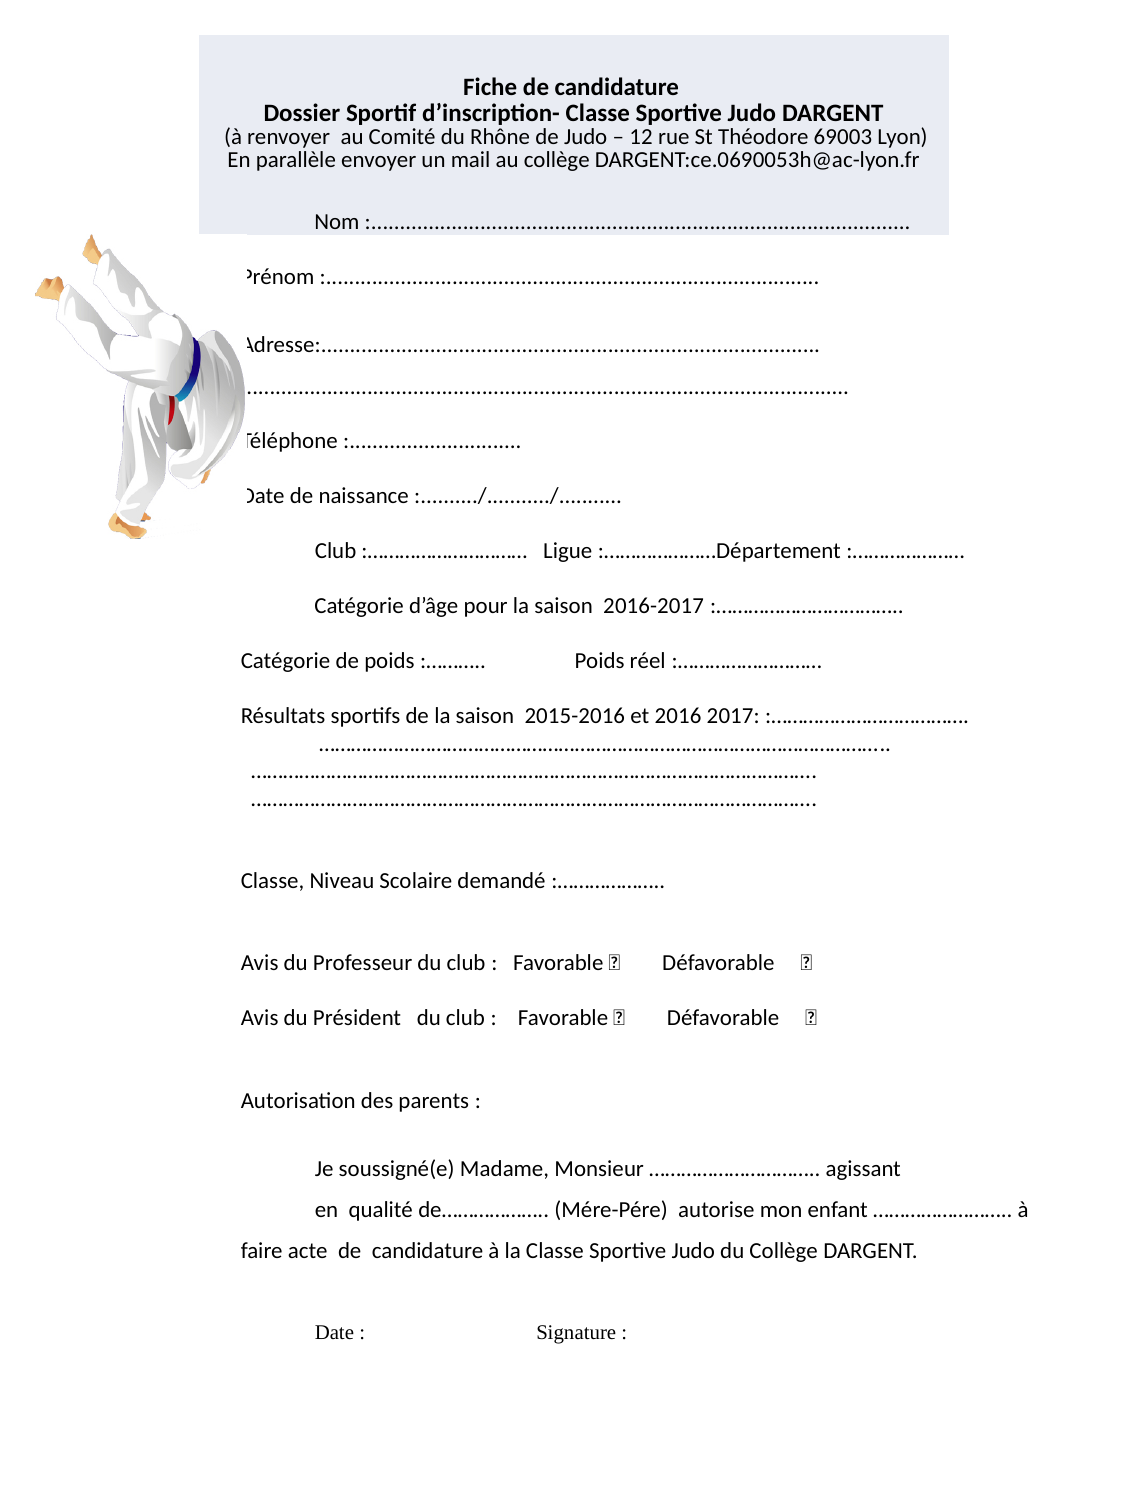

| Fiche de candidature Dossier Sportif d’inscription- Classe Sportive Judo DARGENT (à renvoyer au Comité du Rhône de Judo – 12 rue St Théodore 69003 Lyon) En parallèle envoyer un mail au collège DARGENT:ce.0690053h@ac-lyon.fr |
| --- |
 Nom :..............................................................................................
	Prénom :......................................................................................
	Adresse:.......................................................................................
	..........................................................................................................
	Téléphone :..............................
	Date de naissance :........../.........../...........
 	Club :………………………… Ligue :…………………Département :…………………
 Catégorie d’âge pour la saison 2016-2017 :……………………………..
	Catégorie de poids :……….. Poids réel :………………………
	Résultats sportifs de la saison 2015-2016 et 2016 2017: :……………………………….
 ……………………………………………………………………………………………..
	 …………………………………………………………………………………………….
	 …………………………………………………………………………………………….
	Classe, Niveau Scolaire demandé :………………..
	Avis du Professeur du club : Favorable  Défavorable 
	Avis du Président du club : Favorable  Défavorable 
Autorisation des parents :
 	Je soussigné(e) Madame, Monsieur ………………………….. agissant
 	en qualité de……………….. (Mére-Pére) autorise mon enfant …………………….. à 	faire acte de candidature à la Classe Sportive Judo du Collège DARGENT.
		Date :			Signature :